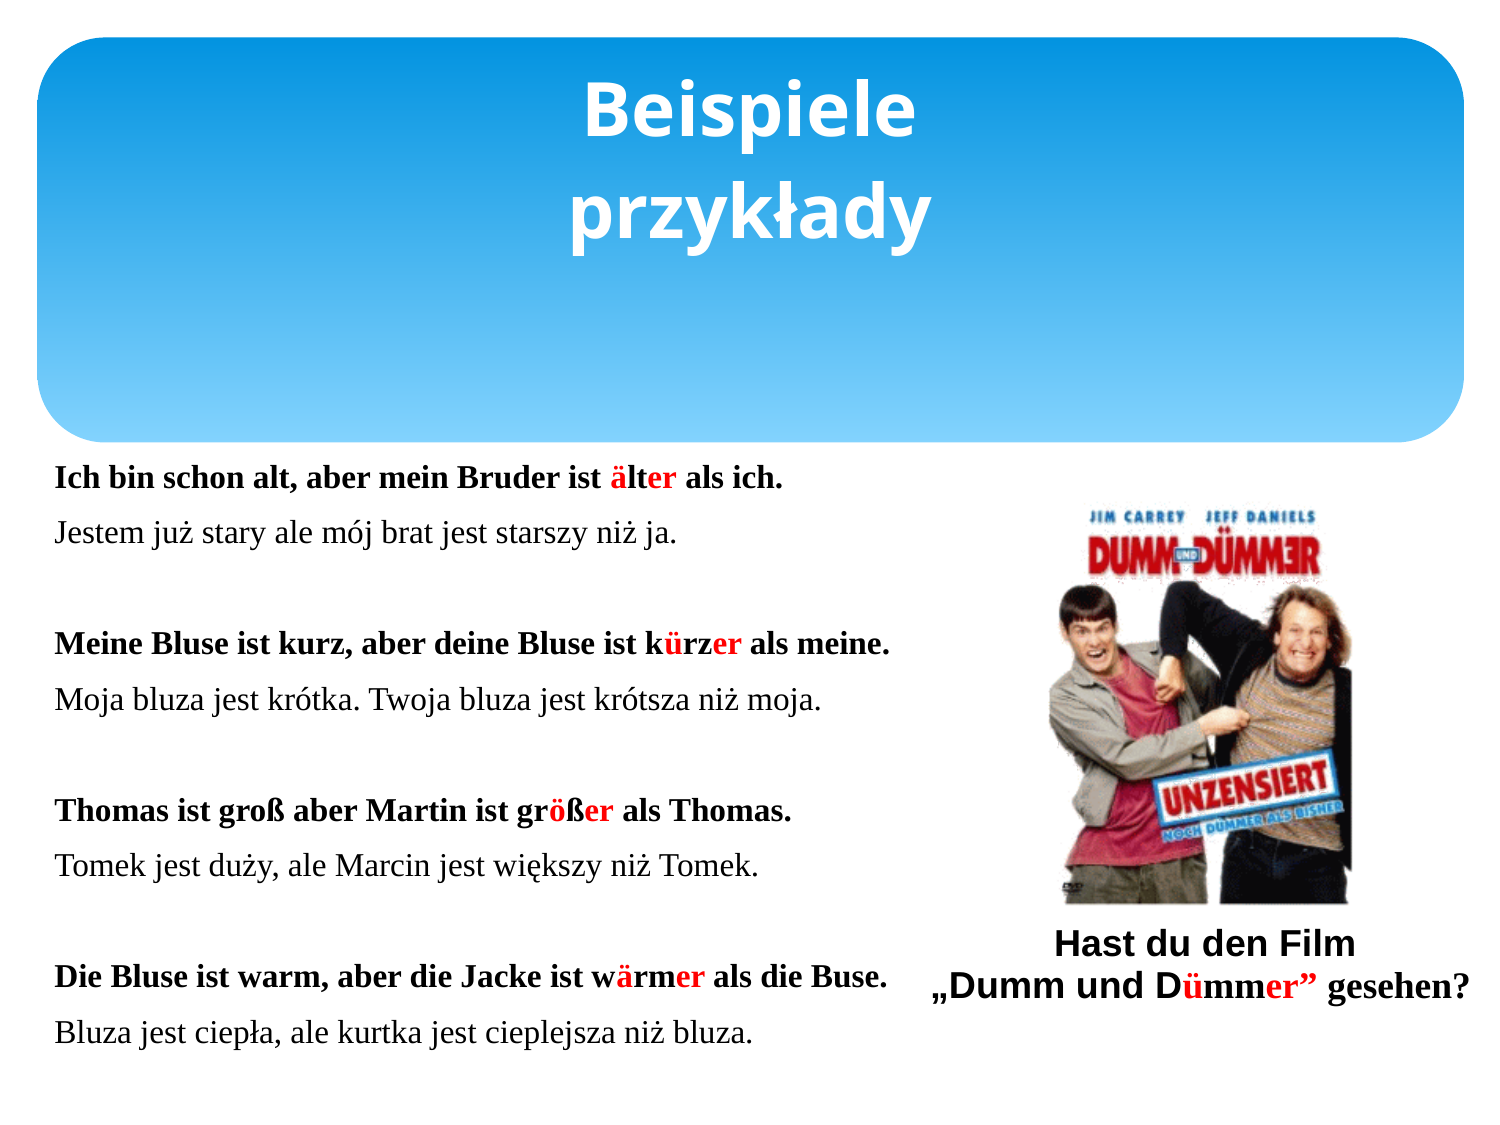

# Beispiele przykłady
Ich bin schon alt, aber mein Bruder ist älter als ich.
Jestem już stary ale mój brat jest starszy niż ja.
Meine Bluse ist kurz, aber deine Bluse ist kürzer als meine.
Moja bluza jest krótka. Twoja bluza jest krótsza niż moja.
Thomas ist groß aber Martin ist größer als Thomas.
Tomek jest duży, ale Marcin jest większy niż Tomek.
Die Bluse ist warm, aber die Jacke ist wärmer als die Buse.
Bluza jest ciepła, ale kurtka jest cieplejsza niż bluza.
Hast du den Film
„Dumm und Dümmer” gesehen?